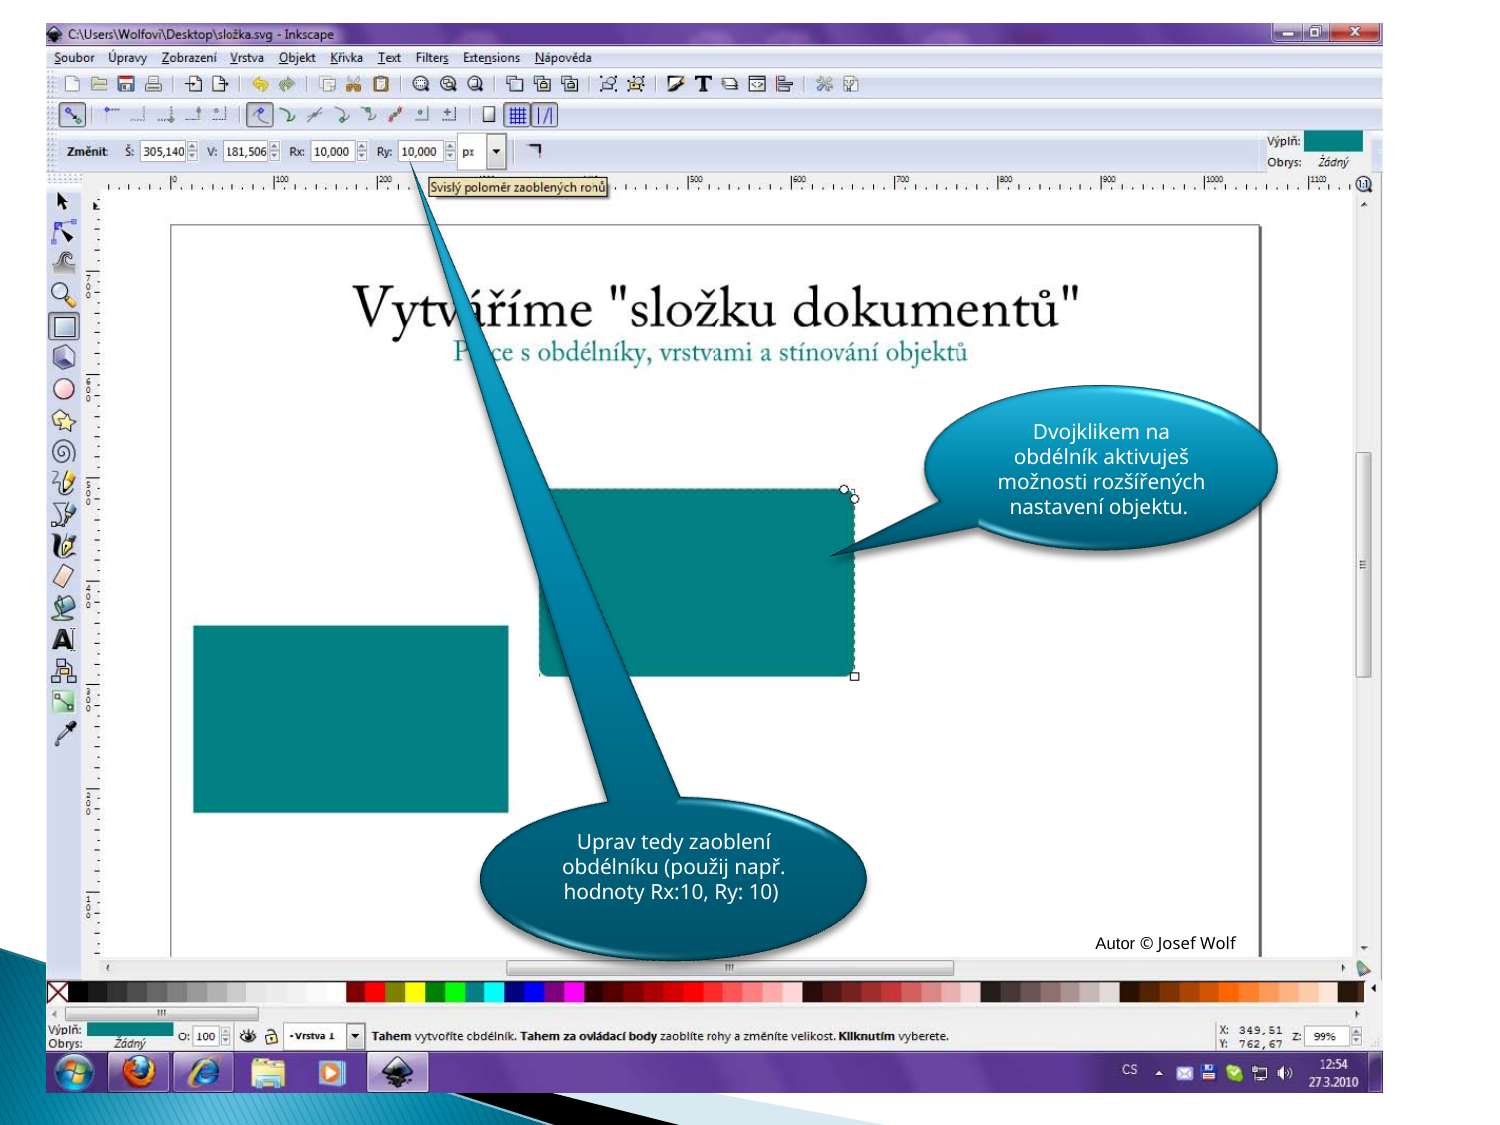

Uprav tedy zaoblení obdélníku (použij např. hodnoty Rx:10, Ry: 10)
#
Dvojklikem na obdélník aktivuješ možnosti rozšířených nastavení objektu.
Autor © Josef Wolf